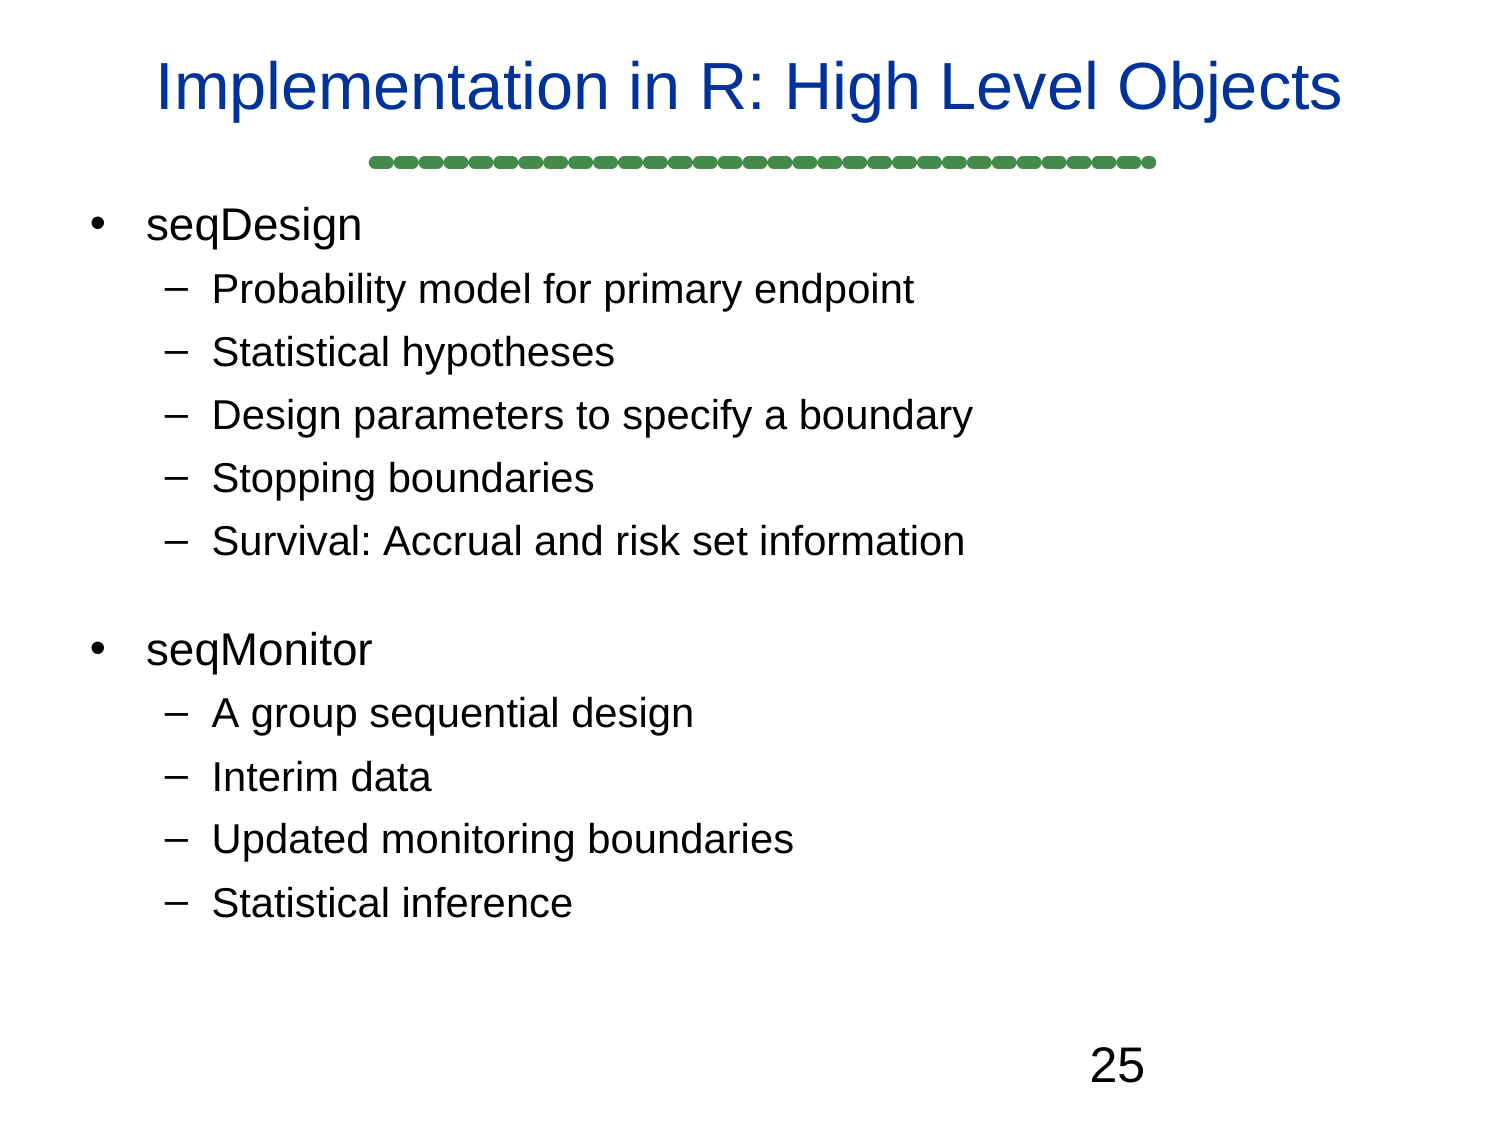

# Implementation in R: High Level Objects
seqDesign
Probability model for primary endpoint
Statistical hypotheses
Design parameters to specify a boundary
Stopping boundaries
Survival: Accrual and risk set information
seqMonitor
A group sequential design
Interim data
Updated monitoring boundaries
Statistical inference
25